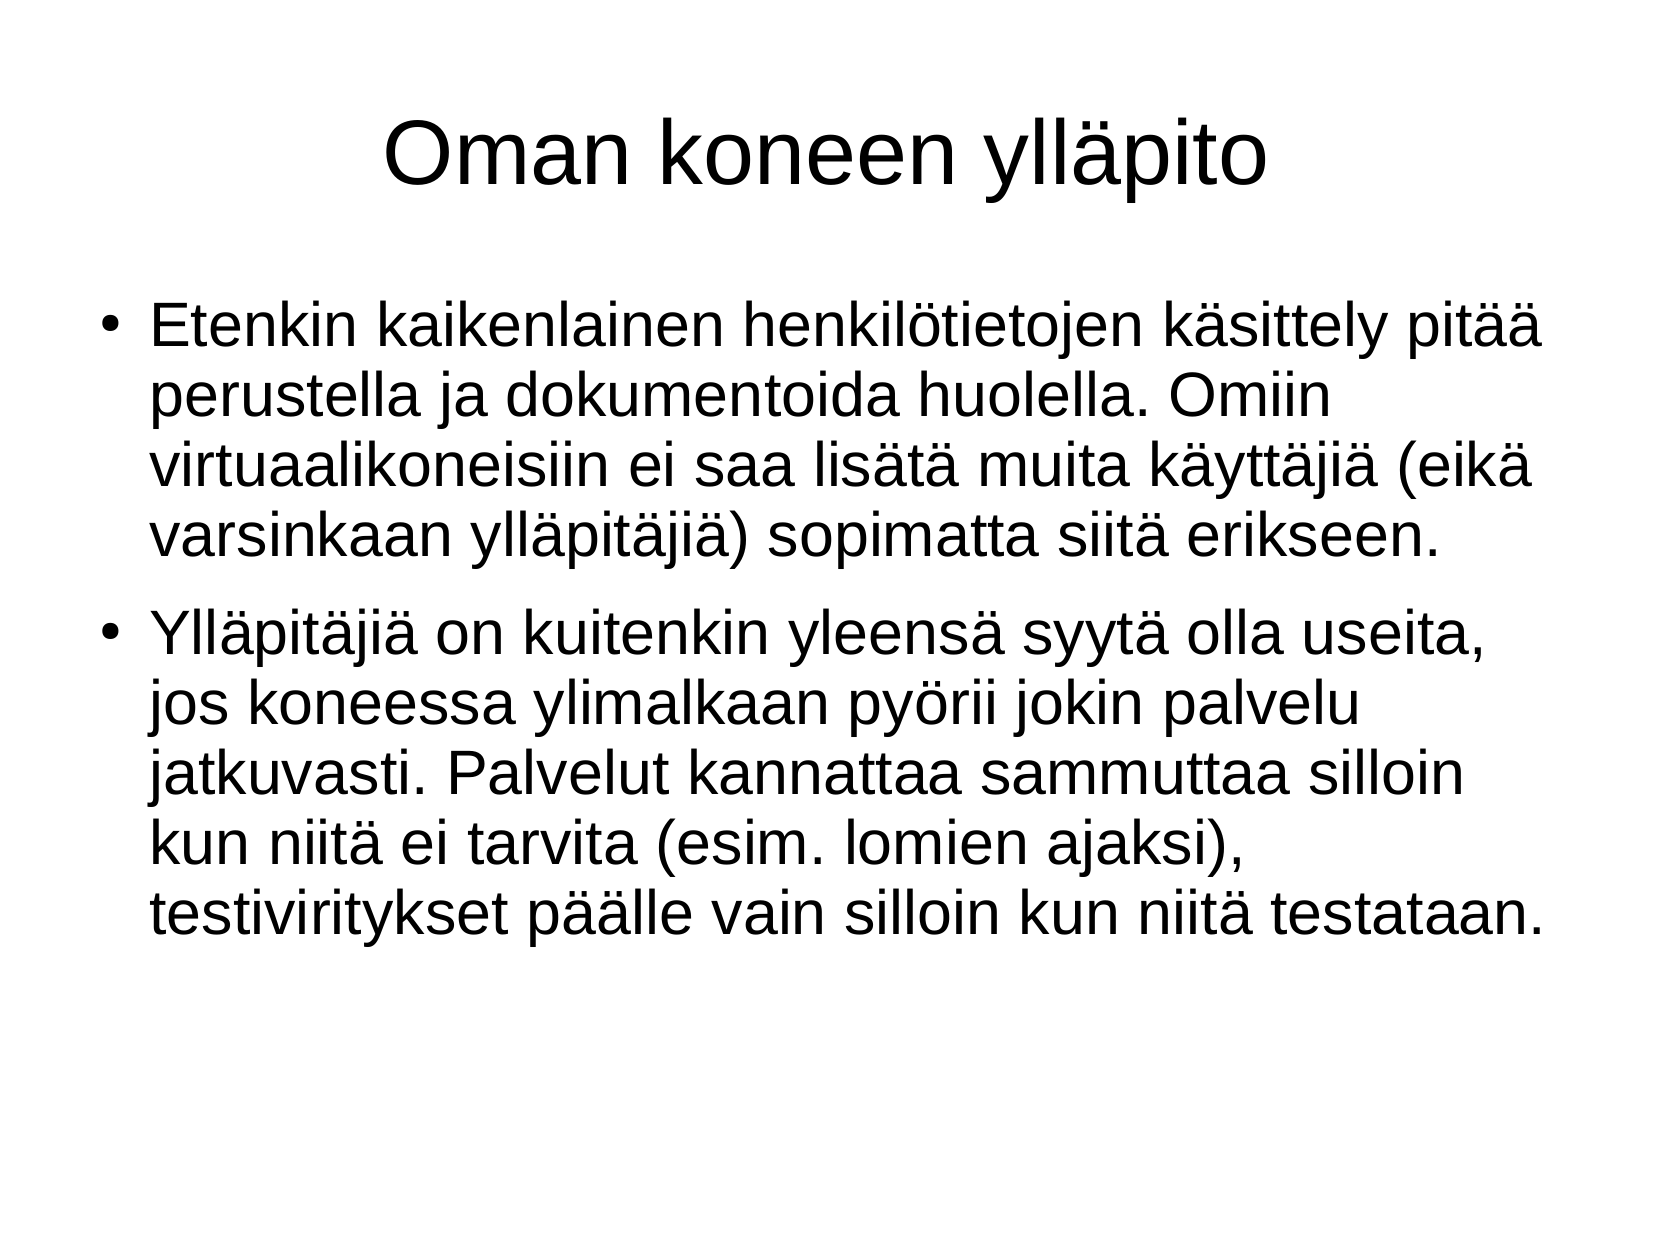

# Oman koneen ylläpito
Etenkin kaikenlainen henkilötietojen käsittely pitää perustella ja dokumentoida huolella. Omiin virtuaalikoneisiin ei saa lisätä muita käyttäjiä (eikä varsinkaan ylläpitäjiä) sopimatta siitä erikseen.
Ylläpitäjiä on kuitenkin yleensä syytä olla useita, jos koneessa ylimalkaan pyörii jokin palvelu jatkuvasti. Palvelut kannattaa sammuttaa silloin kun niitä ei tarvita (esim. lomien ajaksi), testiviritykset päälle vain silloin kun niitä testataan.